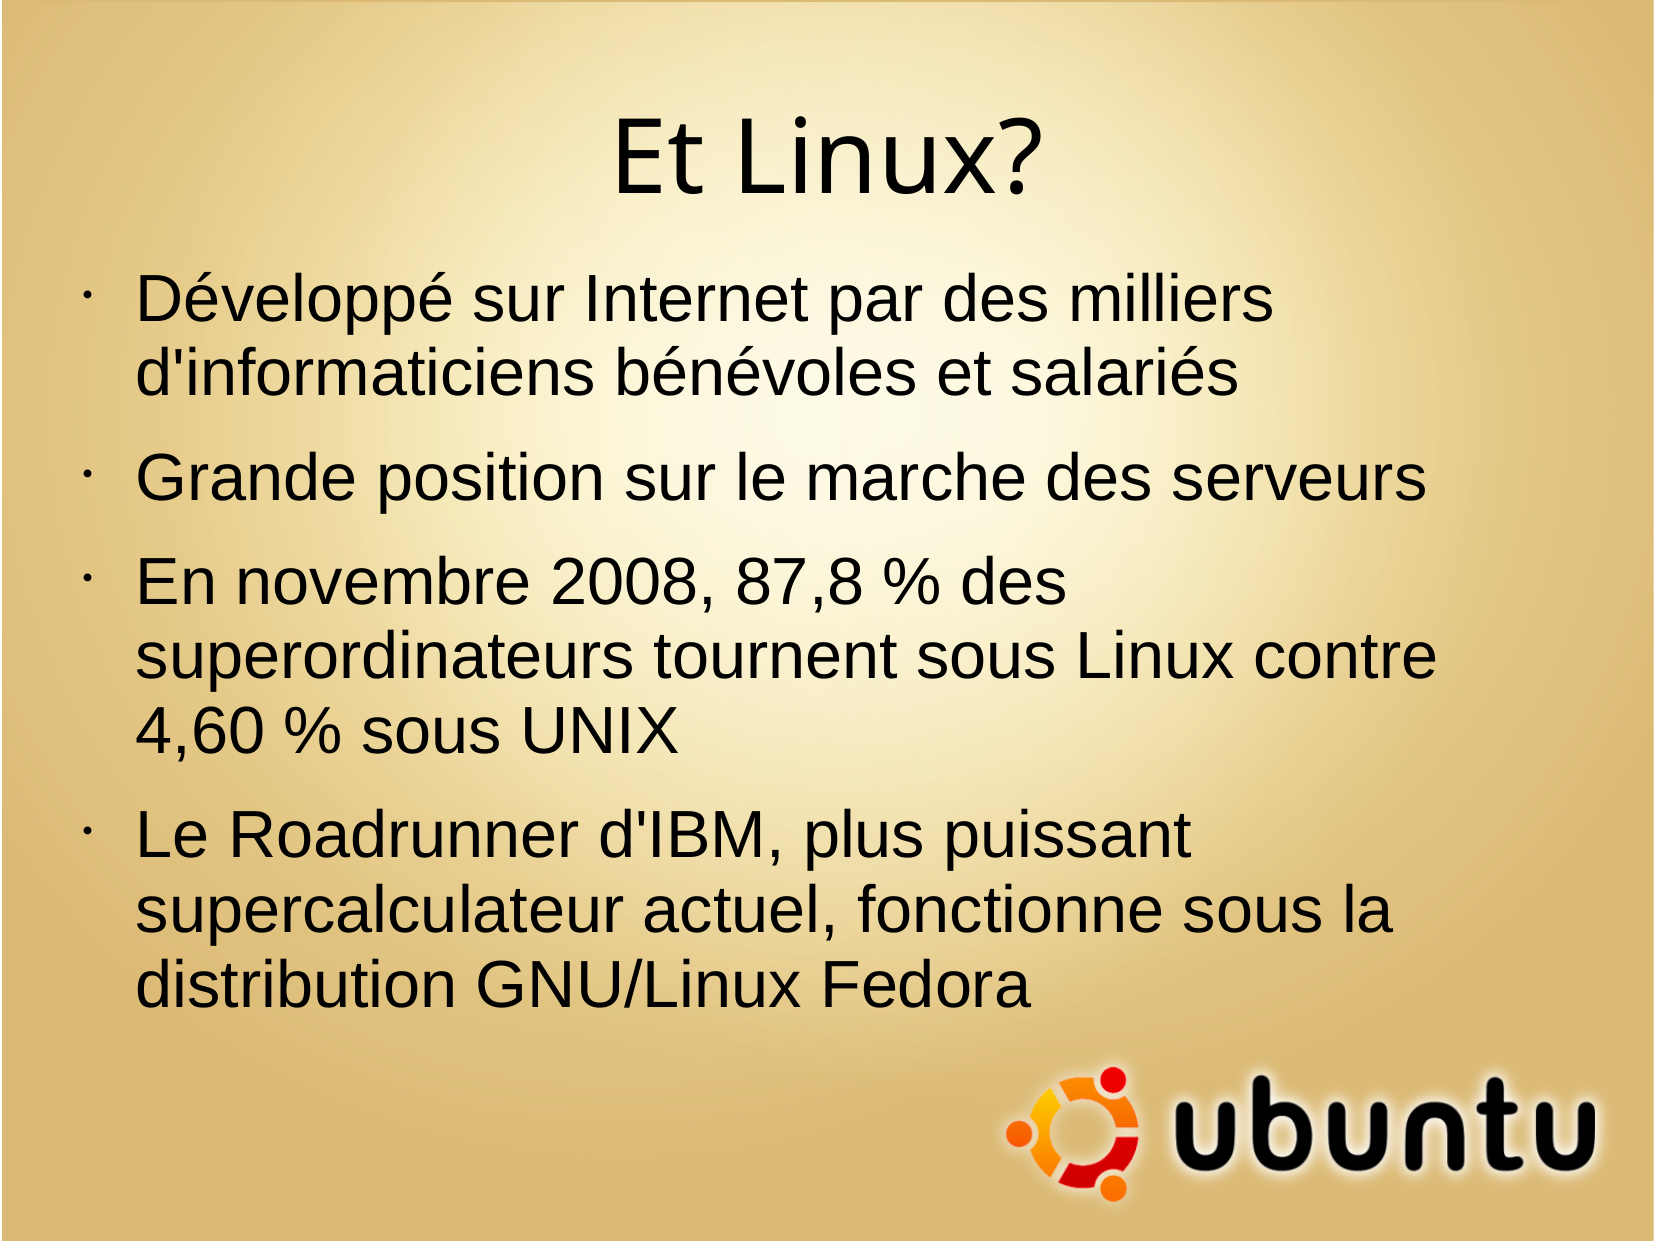

# Et Linux?
Développé sur Internet par des milliers d'informaticiens bénévoles et salariés
Grande position sur le marche des serveurs
En novembre 2008, 87,8 % des superordinateurs tournent sous Linux contre 4,60 % sous UNIX
Le Roadrunner d'IBM, plus puissant supercalculateur actuel, fonctionne sous la distribution GNU/Linux Fedora